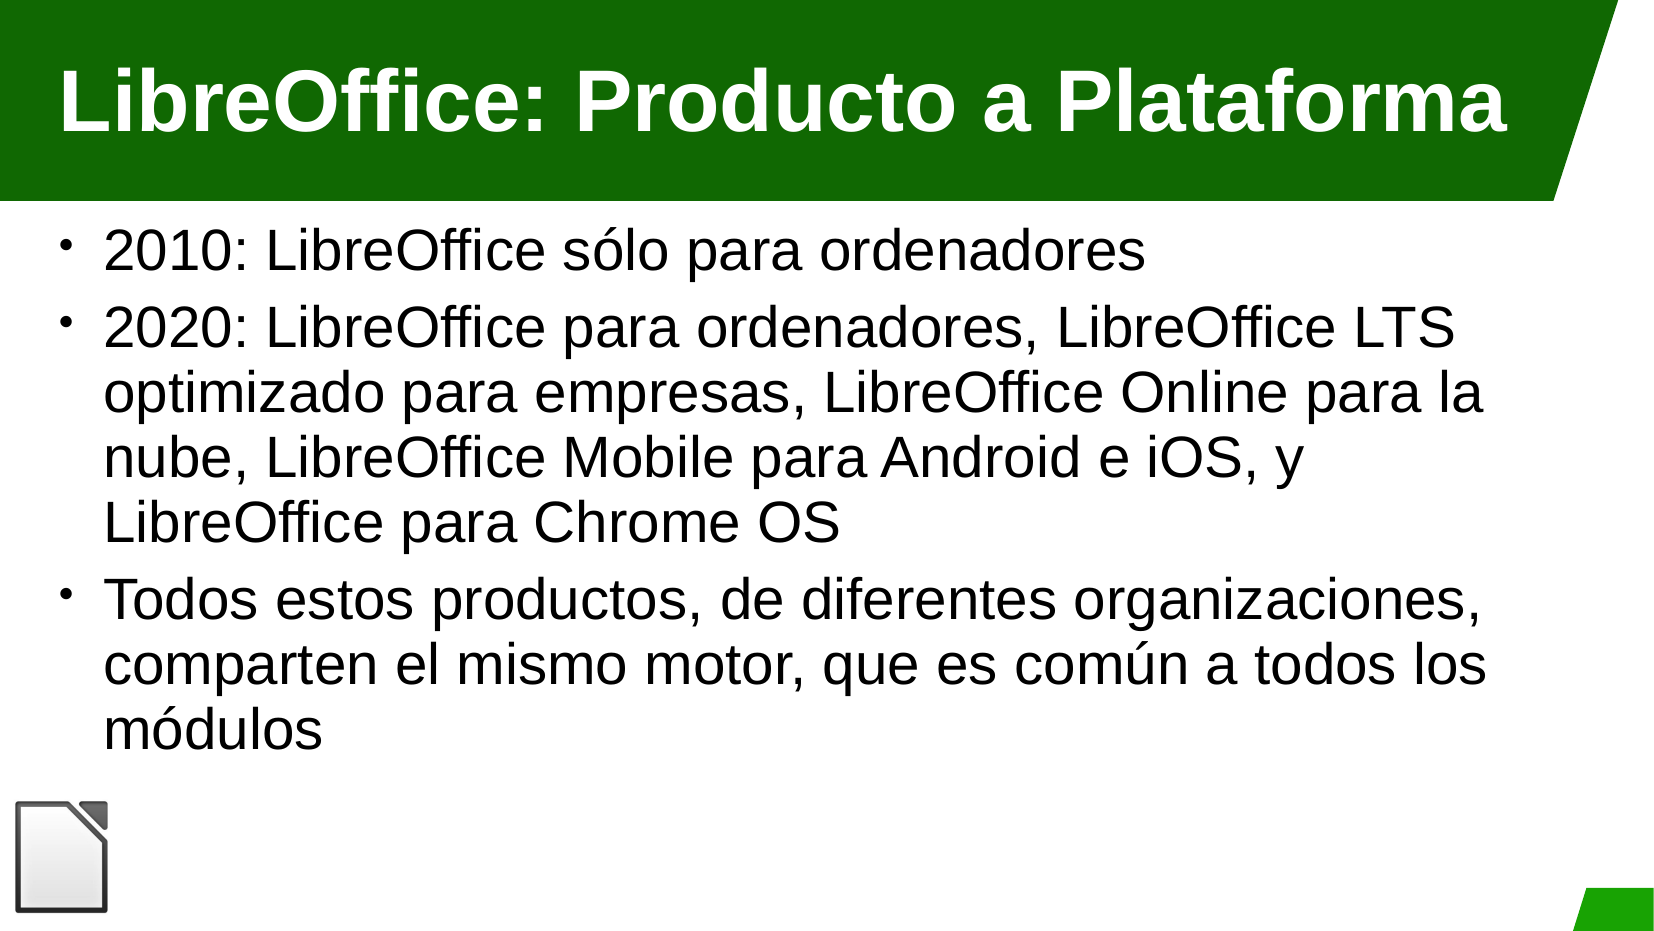

# LibreOffice: Producto a Plataforma
2010: LibreOffice sólo para ordenadores
2020: LibreOffice para ordenadores, LibreOffice LTS optimizado para empresas, LibreOffice Online para la nube, LibreOffice Mobile para Android e iOS, y LibreOffice para Chrome OS
Todos estos productos, de diferentes organizaciones, comparten el mismo motor, que es común a todos los módulos